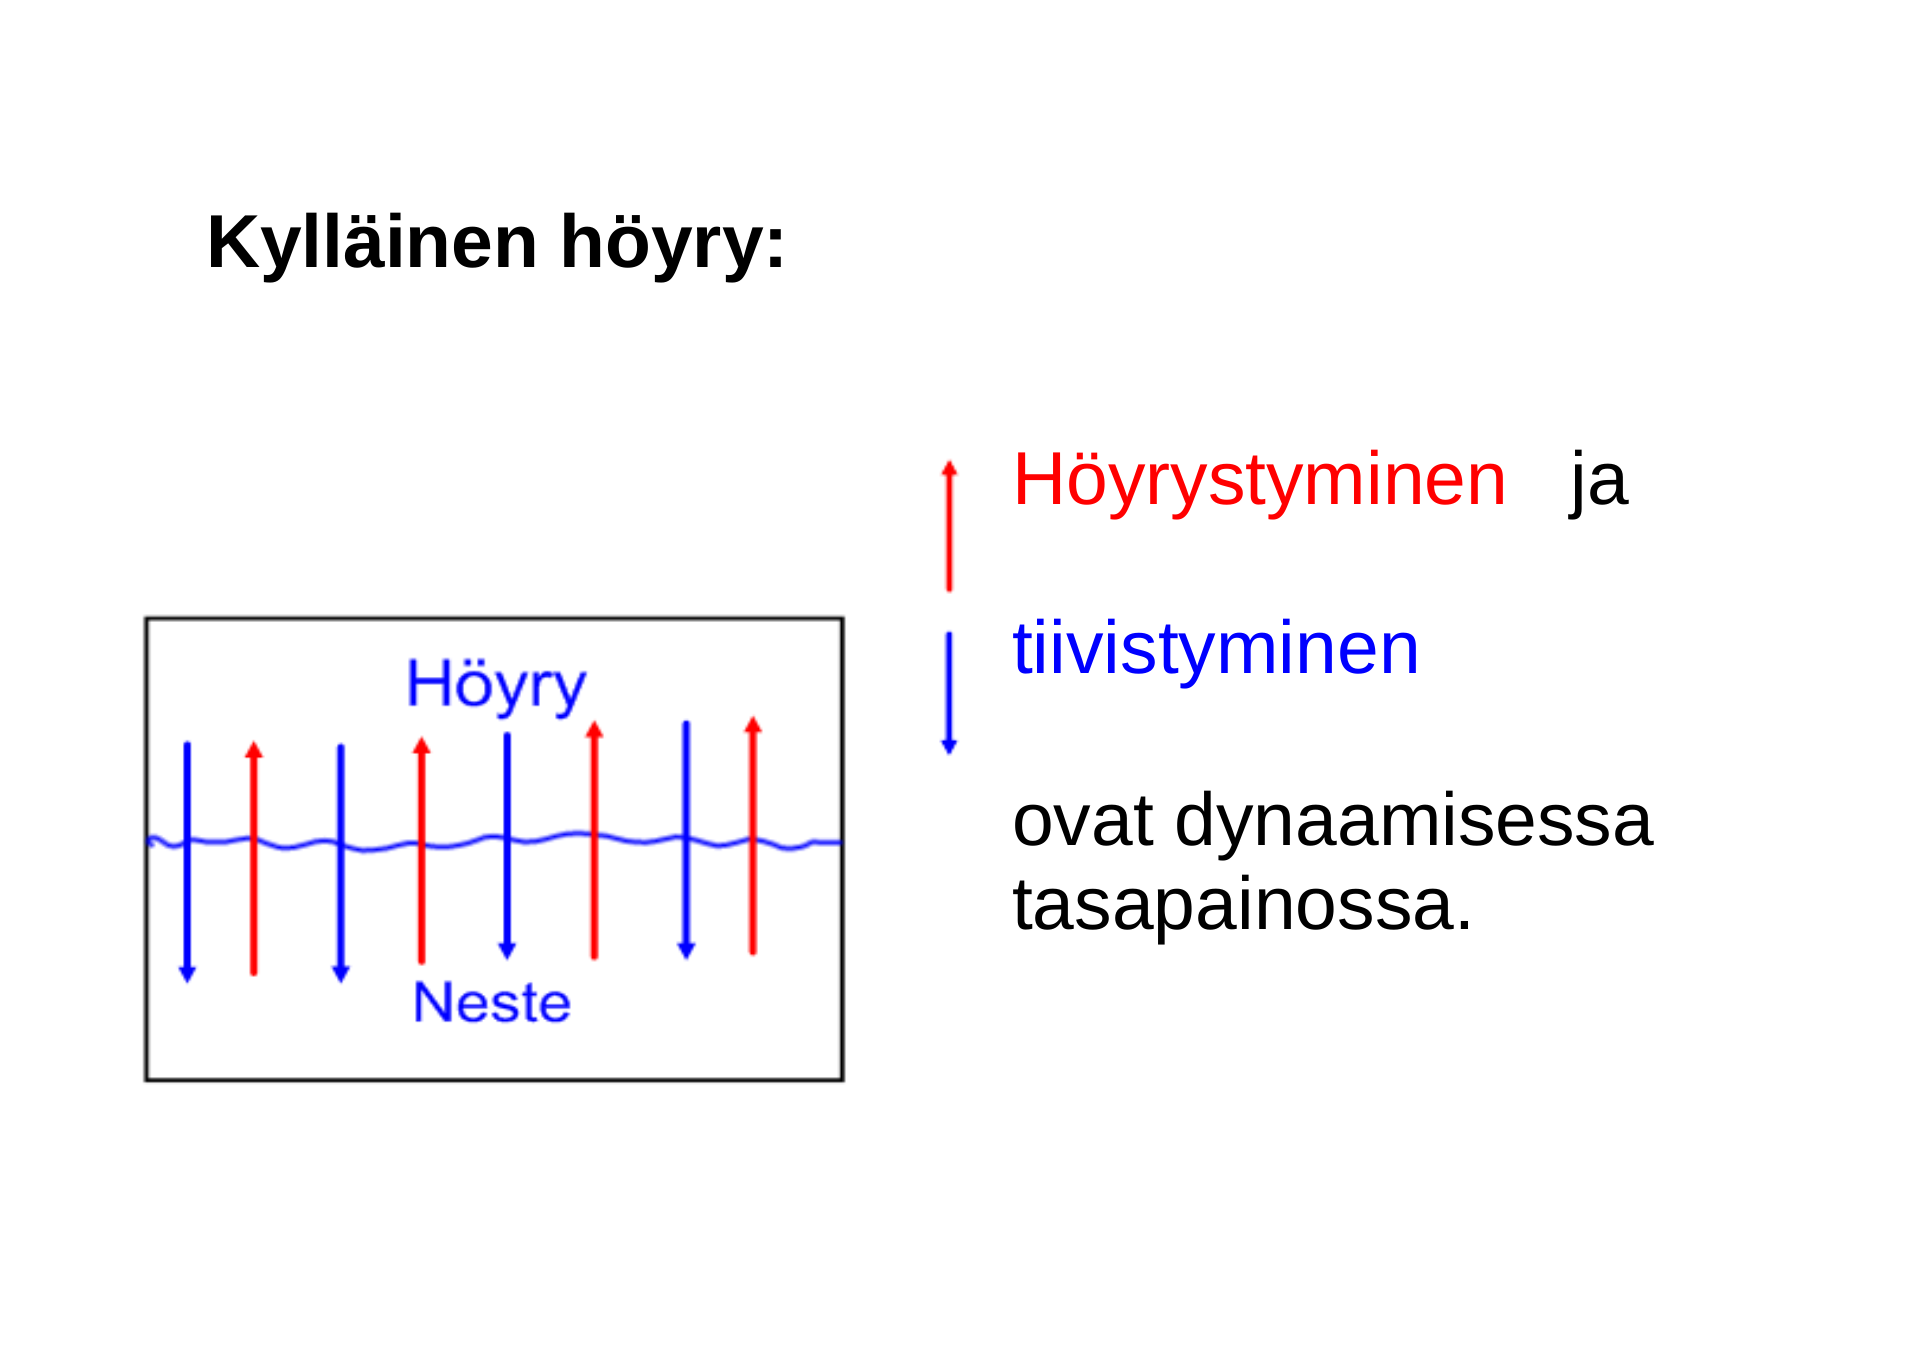

Kylläinen höyry:
Höyrystyminen ja
tiivistyminen
ovat dynaamisessa
tasapainossa.